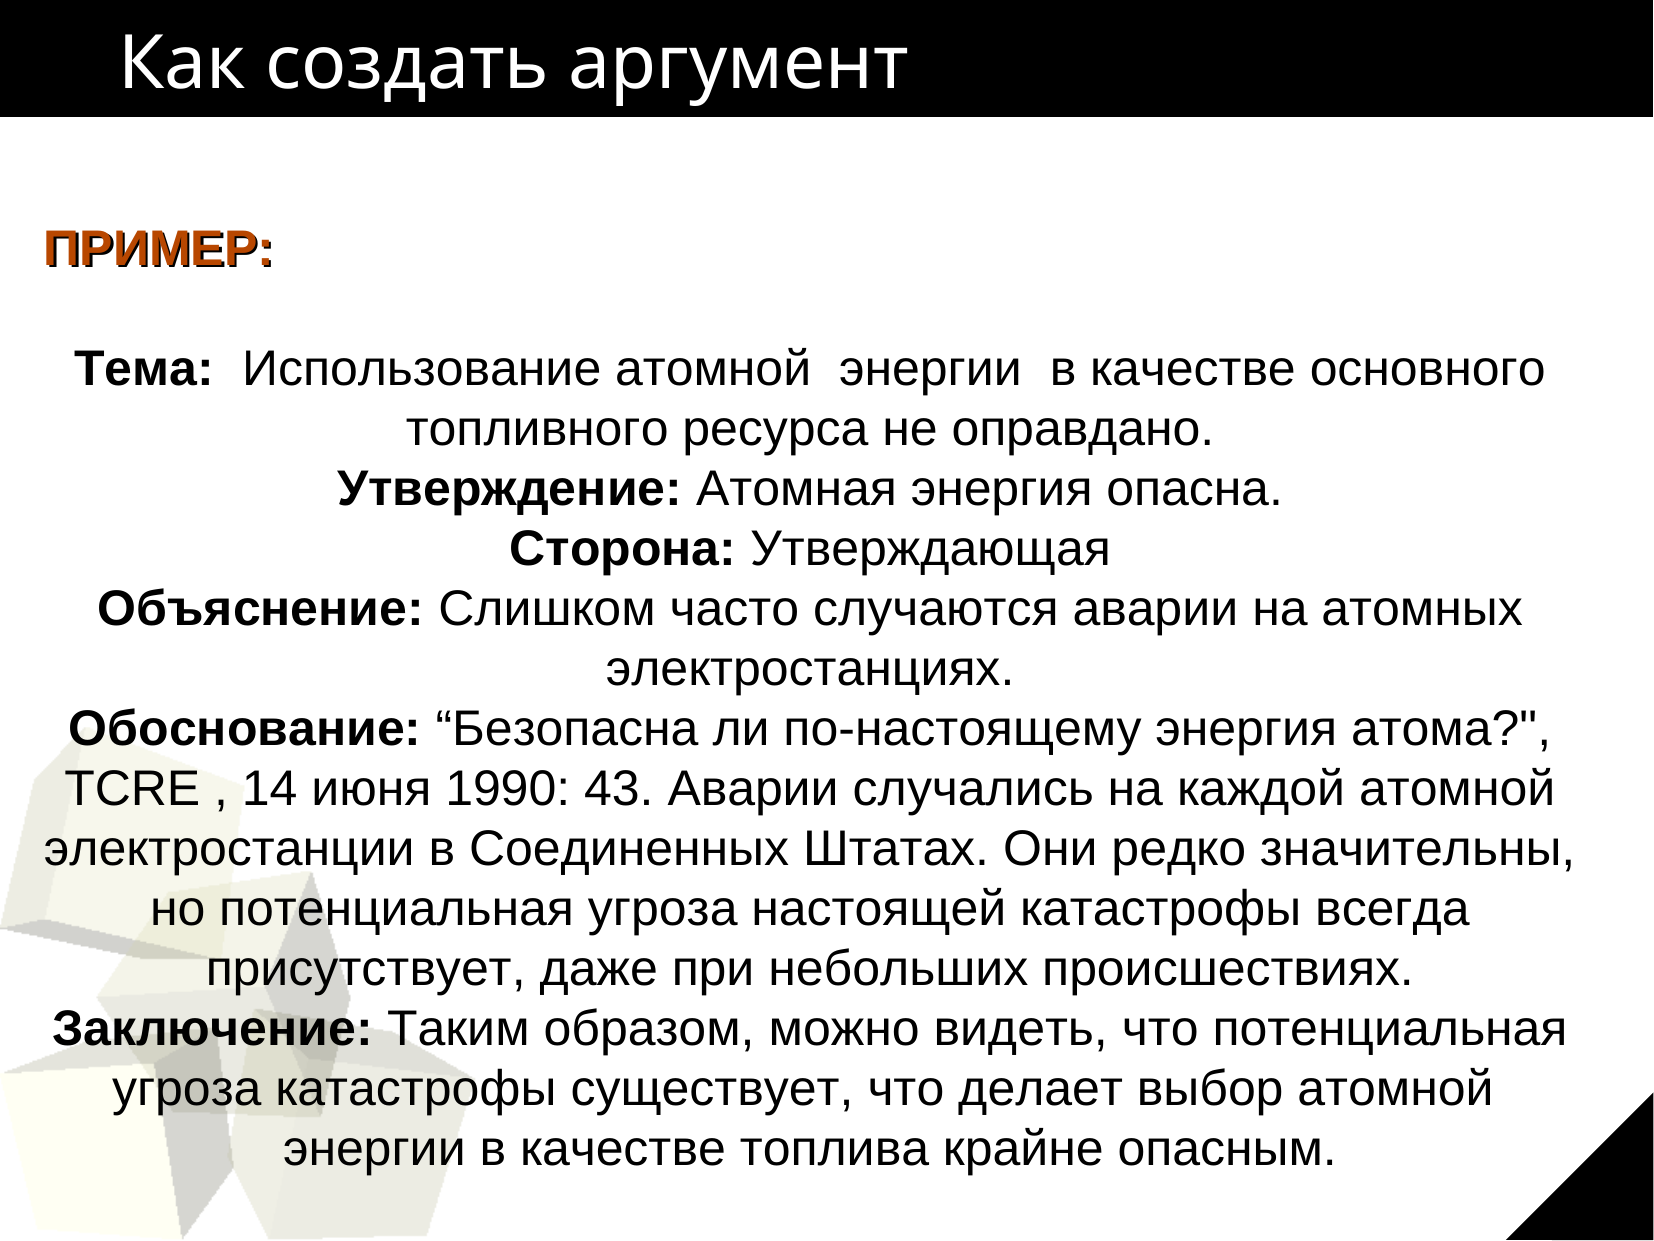

# Как создать аргумент
ПРИМЕР:
Тема: Использование атомной энергии в качестве основного топливного ресурса не оправдано.
Утверждение: Атомная энергия опасна.
Сторона: Утверждающая
Объяснение: Слишком часто случаются аварии на атомных электростанциях.
Обоснование: “Безопасна ли по-настоящему энергия атома?", TCRE , 14 июня 1990: 43. Аварии случались на каждой атомной электростанции в Соединенных Штатах. Они редко значительны, но потенциальная угроза настоящей катастрофы всегда присутствует, даже при небольших происшествиях.
Заключение: Таким образом, можно видеть, что потенциальная угроза катастрофы существует, что делает выбор атомной энергии в качестве топлива крайне опасным.